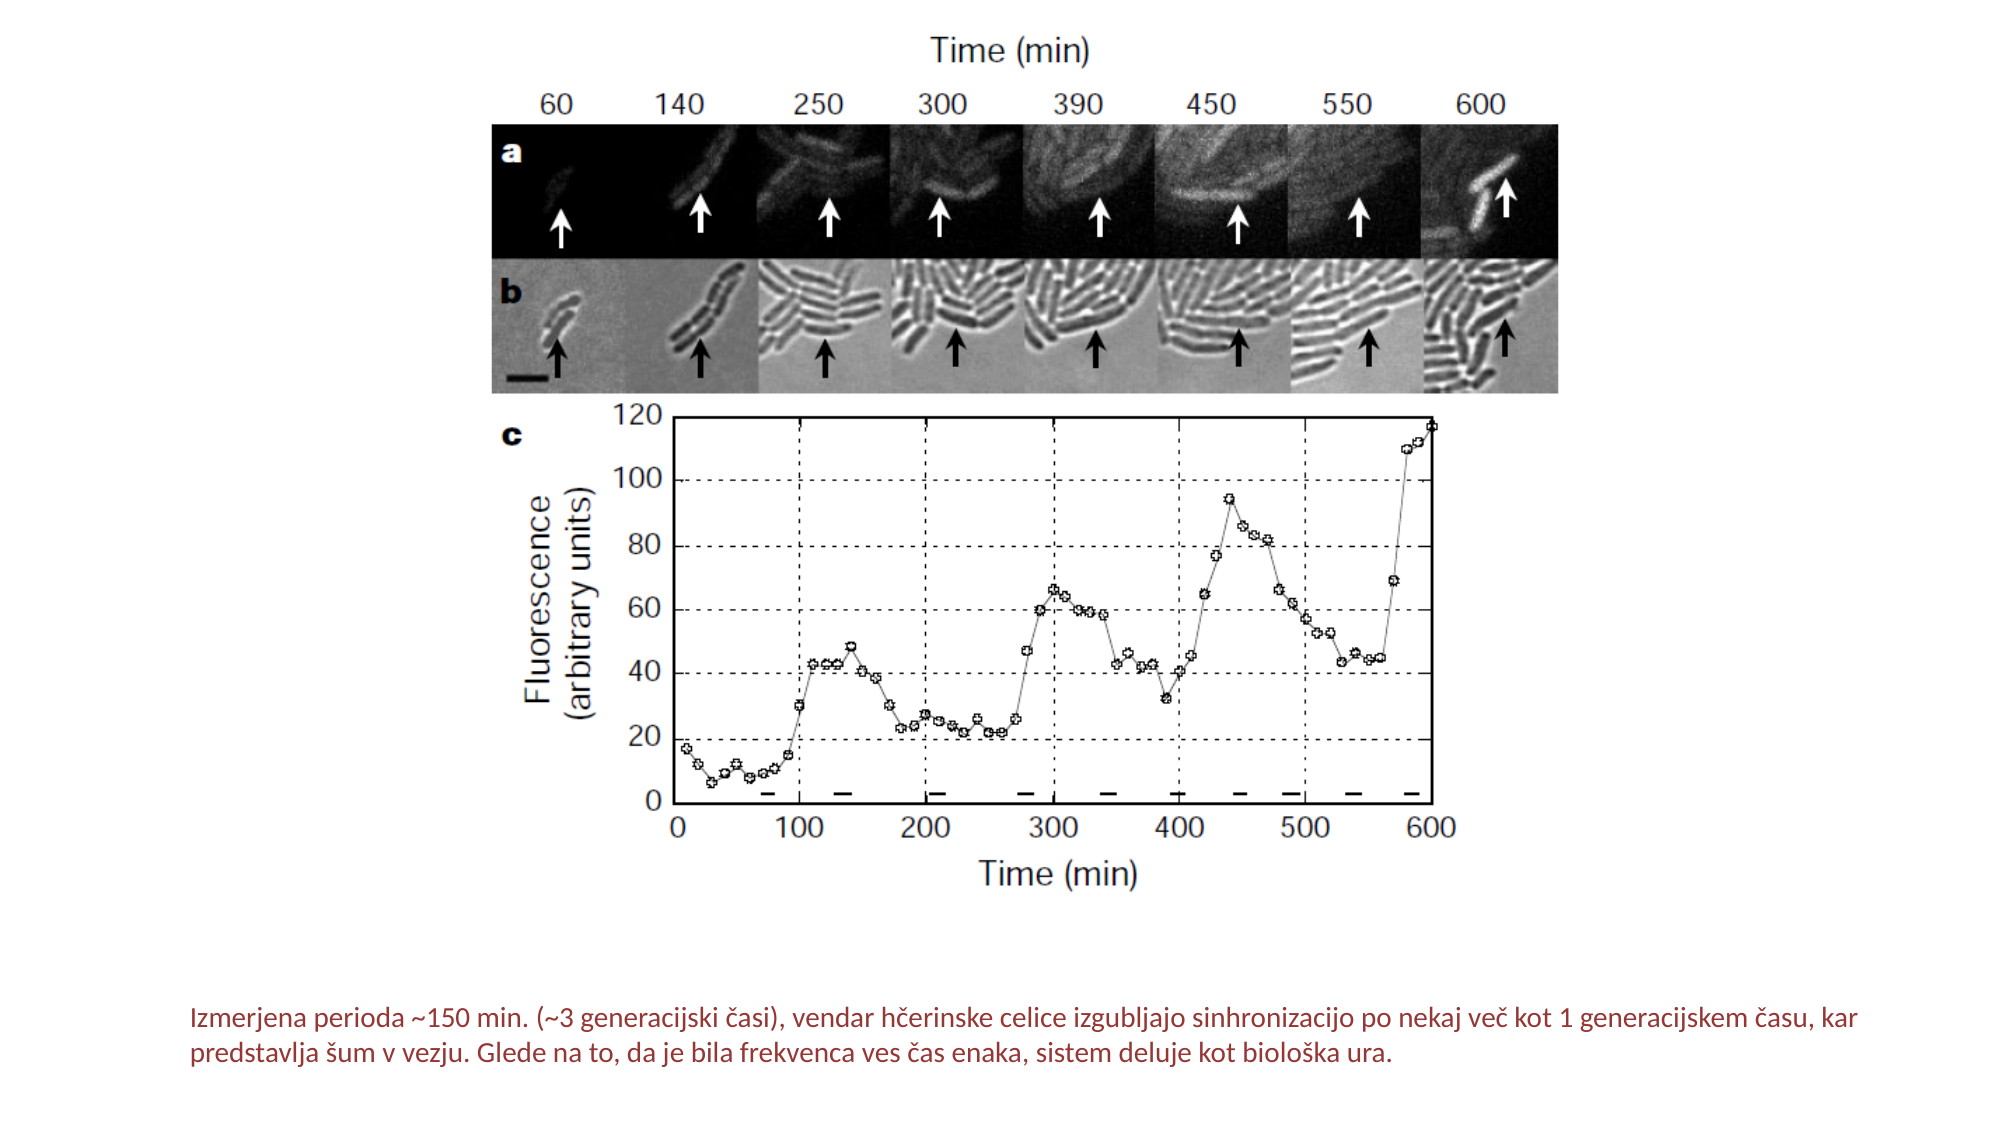

Izmerjena perioda ~150 min. (~3 generacijski časi), vendar hčerinske celice izgubljajo sinhronizacijo po nekaj več kot 1 generacijskem času, kar predstavlja šum v vezju. Glede na to, da je bila frekvenca ves čas enaka, sistem deluje kot biološka ura.